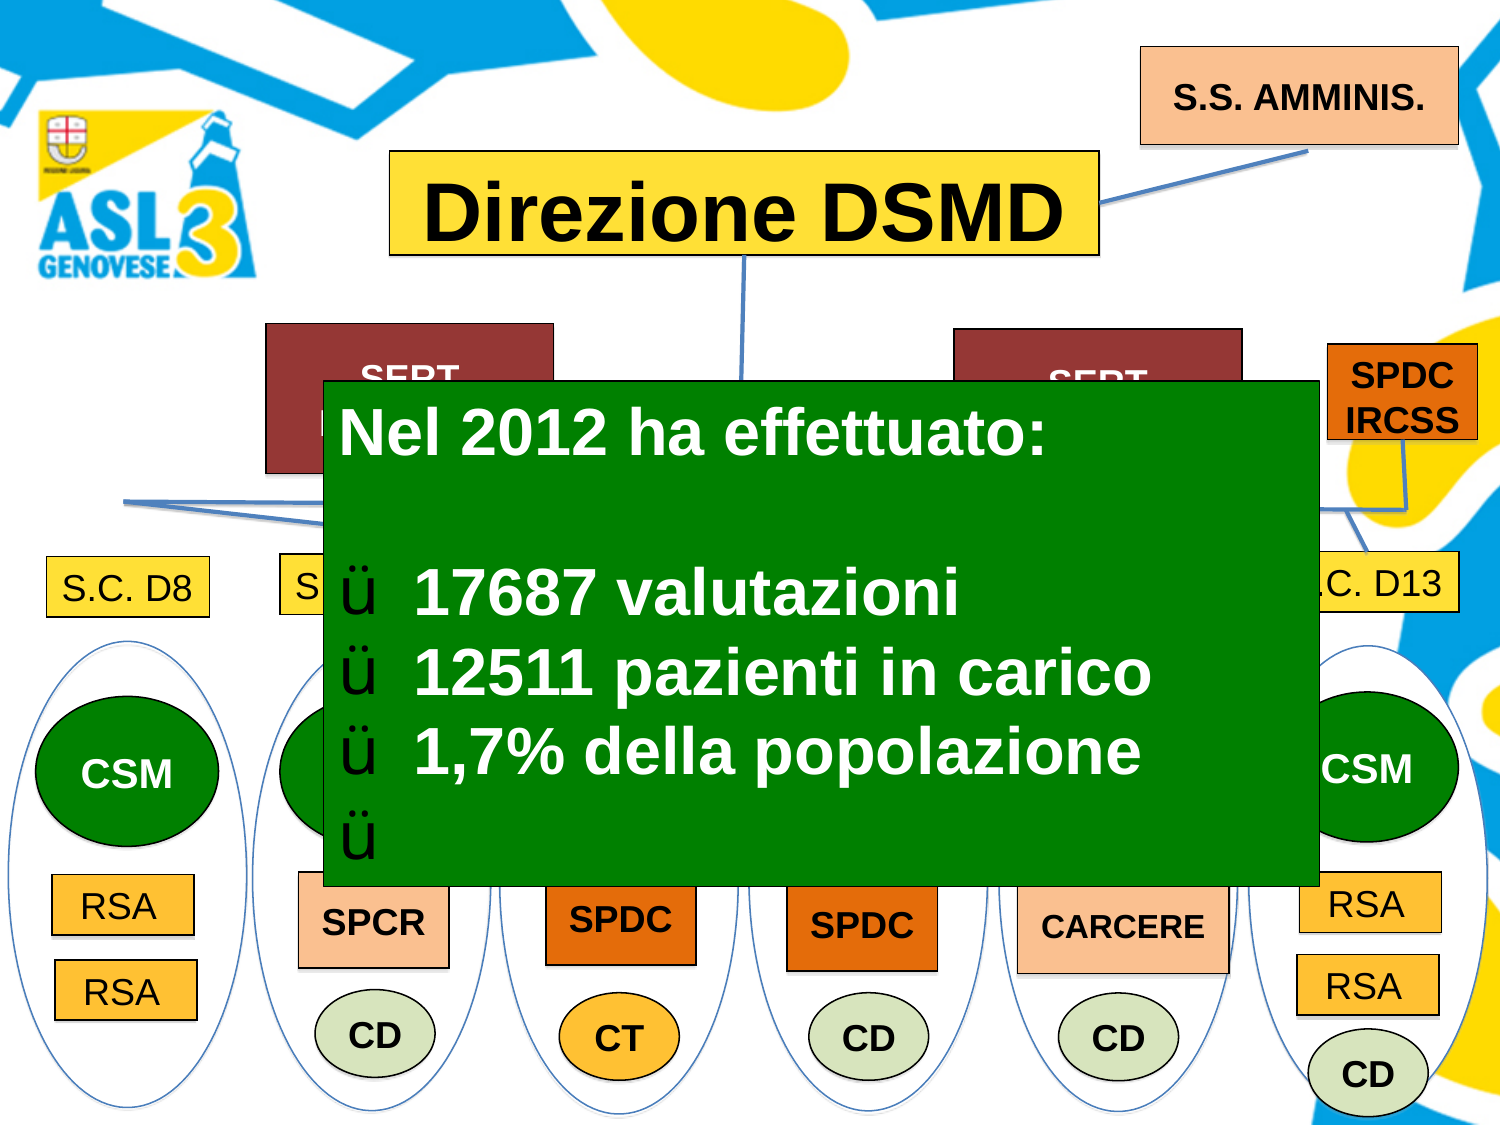

S.S. AMMINIS.
Direzione DSMD
SERT PONENTE
SERT LEVANTE
SPDC
IRCSS
Nel 2012 ha effettuato:
17687 valutazioni
12511 pazienti in carico
1,7% della popolazione
S.C. D13
S.C. D9
S.C. D11
S.C. D12
S.C. D8
S.C. D10
CSM
CSM
CSM
CSM
CSM
CSM
SPDC
SPCR
RSA
RSA
SPDC
CARCERE
RSA
RSA
CD
CT
CD
CD
CD